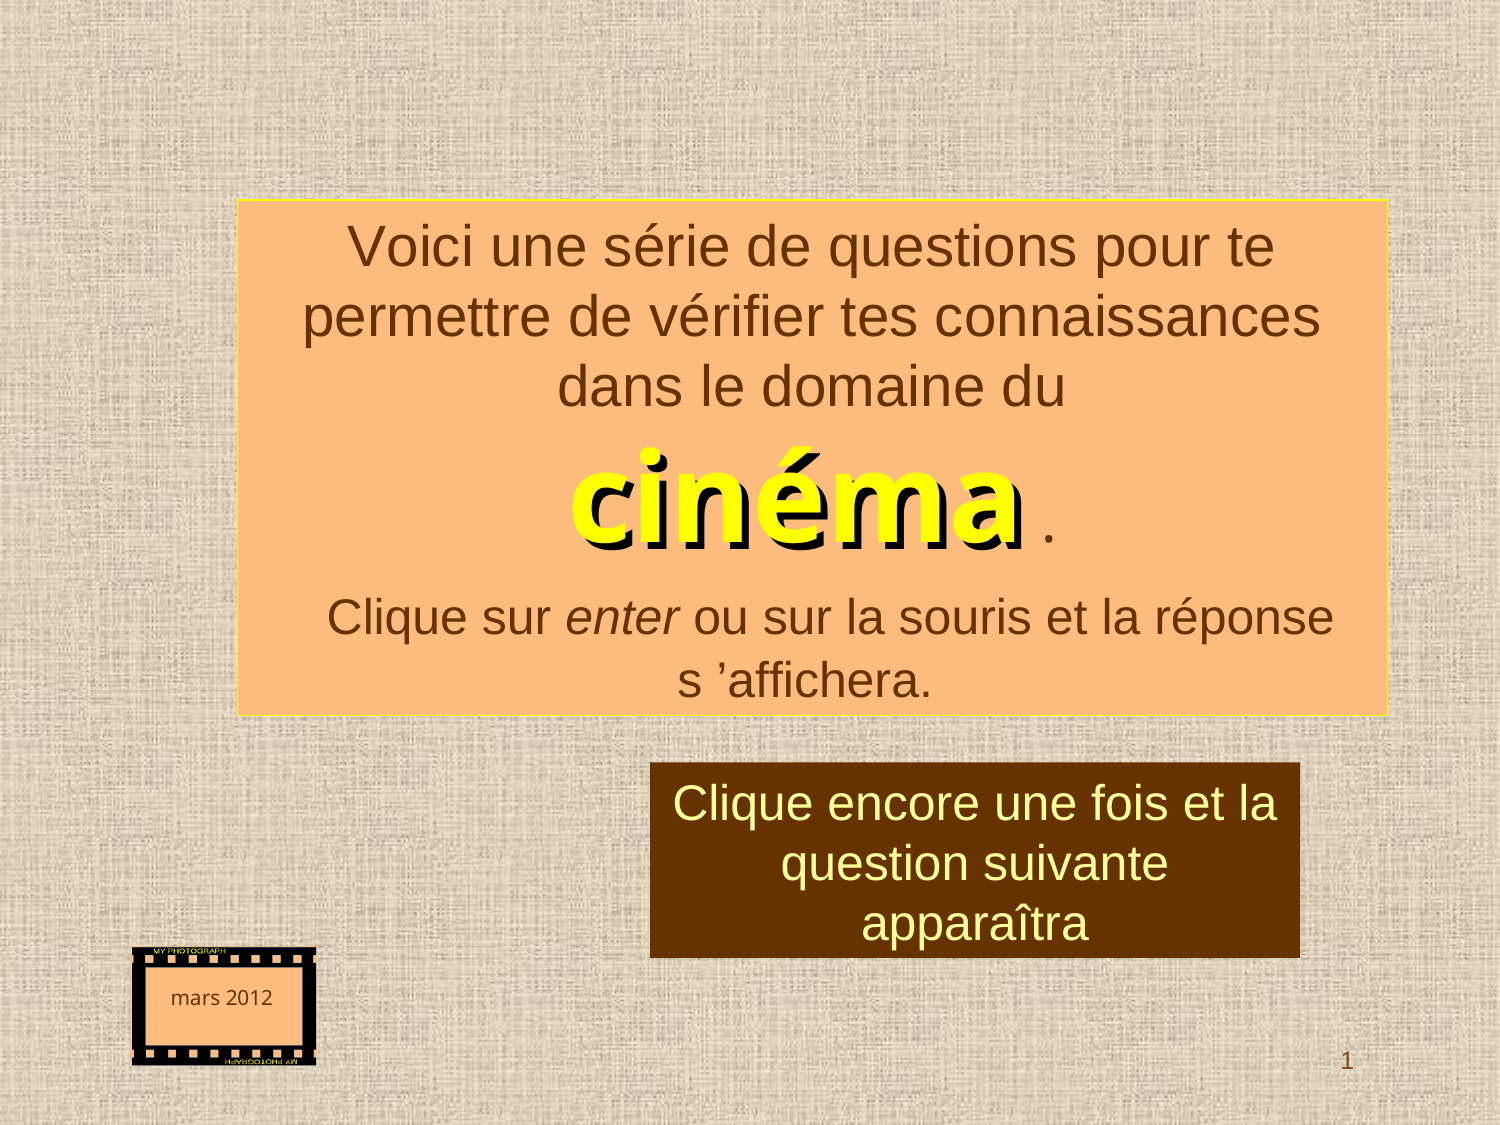

Voici une série de questions pour te permettre de vérifier tes connaissances dans le domaine du
cinéma .
 Clique sur enter ou sur la souris et la réponse s ’affichera.
Clique encore une fois et la question suivante apparaîtra
mars 2012
1